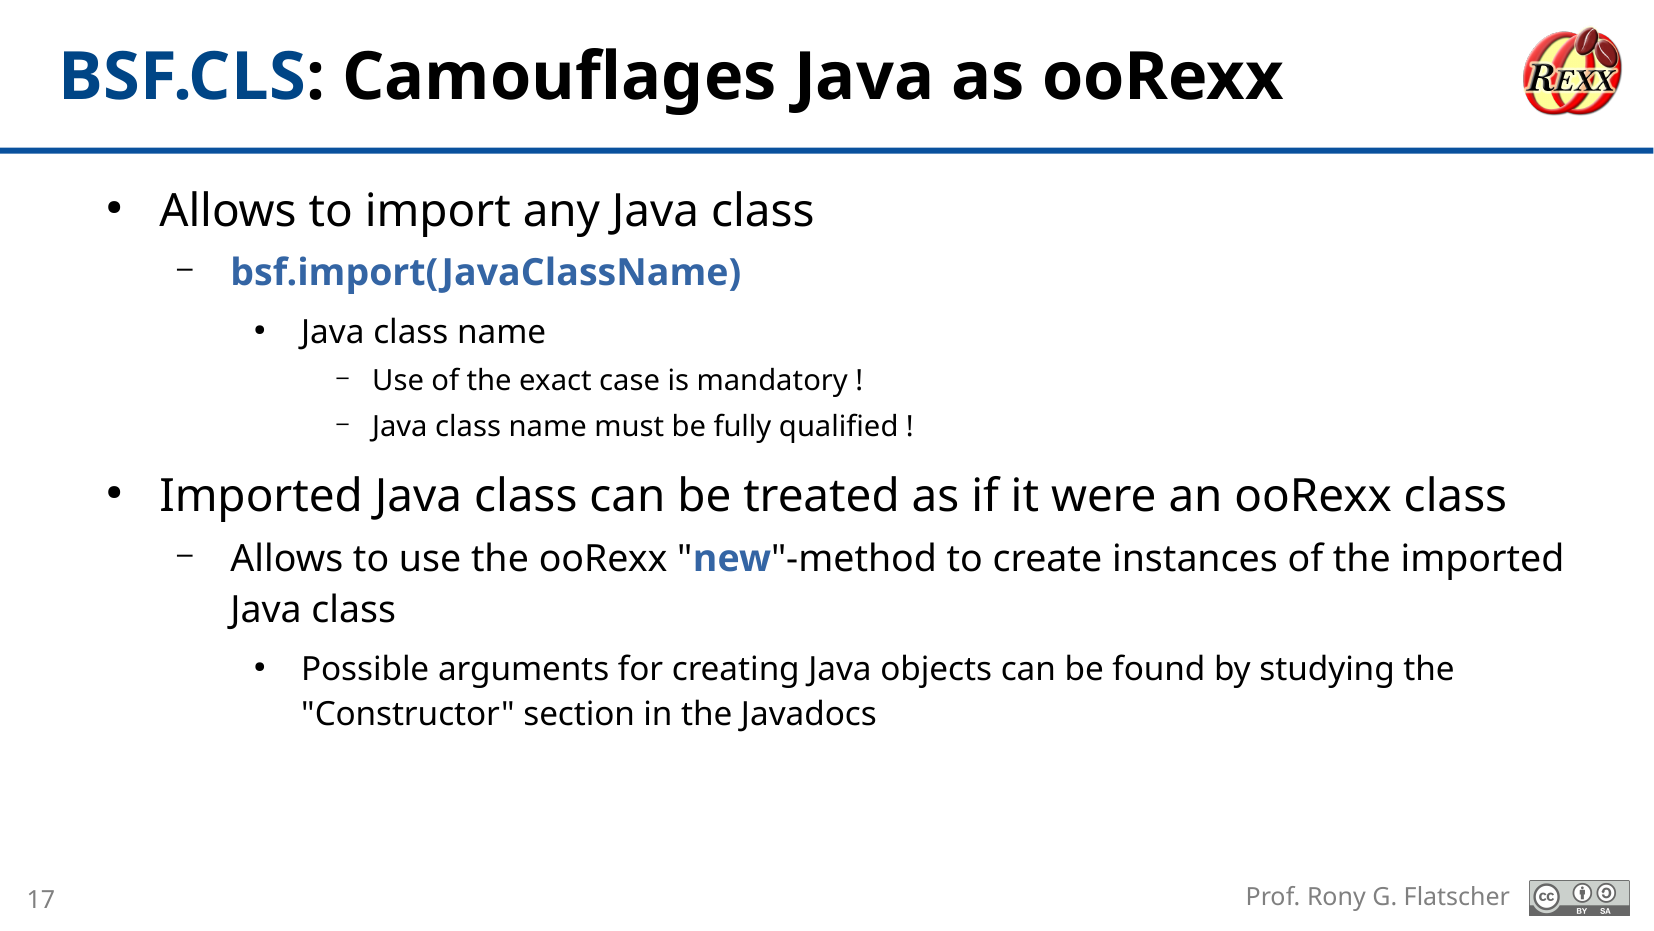

# BSF.CLS: Camouflages Java as ooRexx
Allows to import any Java class
bsf.import(JavaClassName)
Java class name
Use of the exact case is mandatory !
Java class name must be fully qualified !
Imported Java class can be treated as if it were an ooRexx class
Allows to use the ooRexx "new"-method to create instances of the imported Java class
Possible arguments for creating Java objects can be found by studying the "Constructor" section in the Javadocs